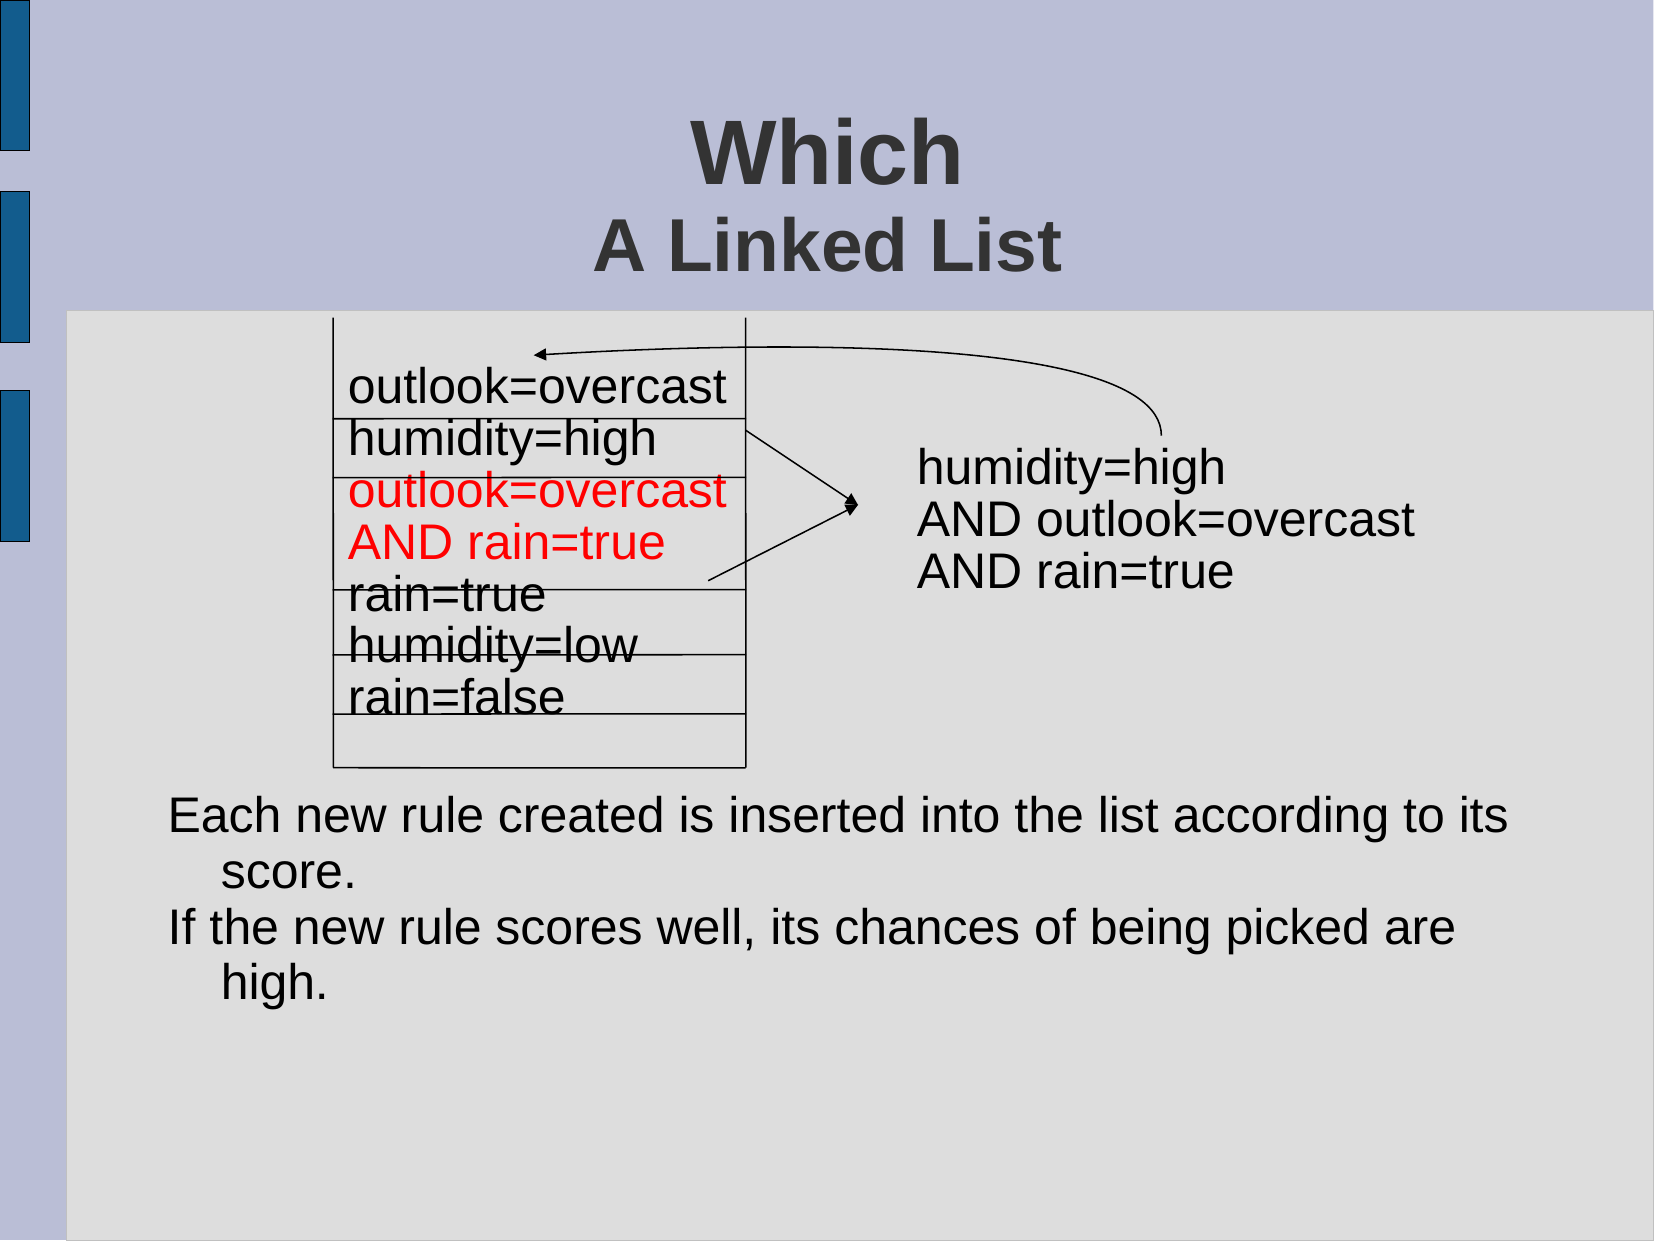

# Which A Linked List
outlook=overcast
humidity=high
outlook=overcast
AND rain=true
rain=true
humidity=low
rain=false
humidity=high
AND outlook=overcast
AND rain=true
Each new rule created is inserted into the list according to its score.
If the new rule scores well, its chances of being picked are high.